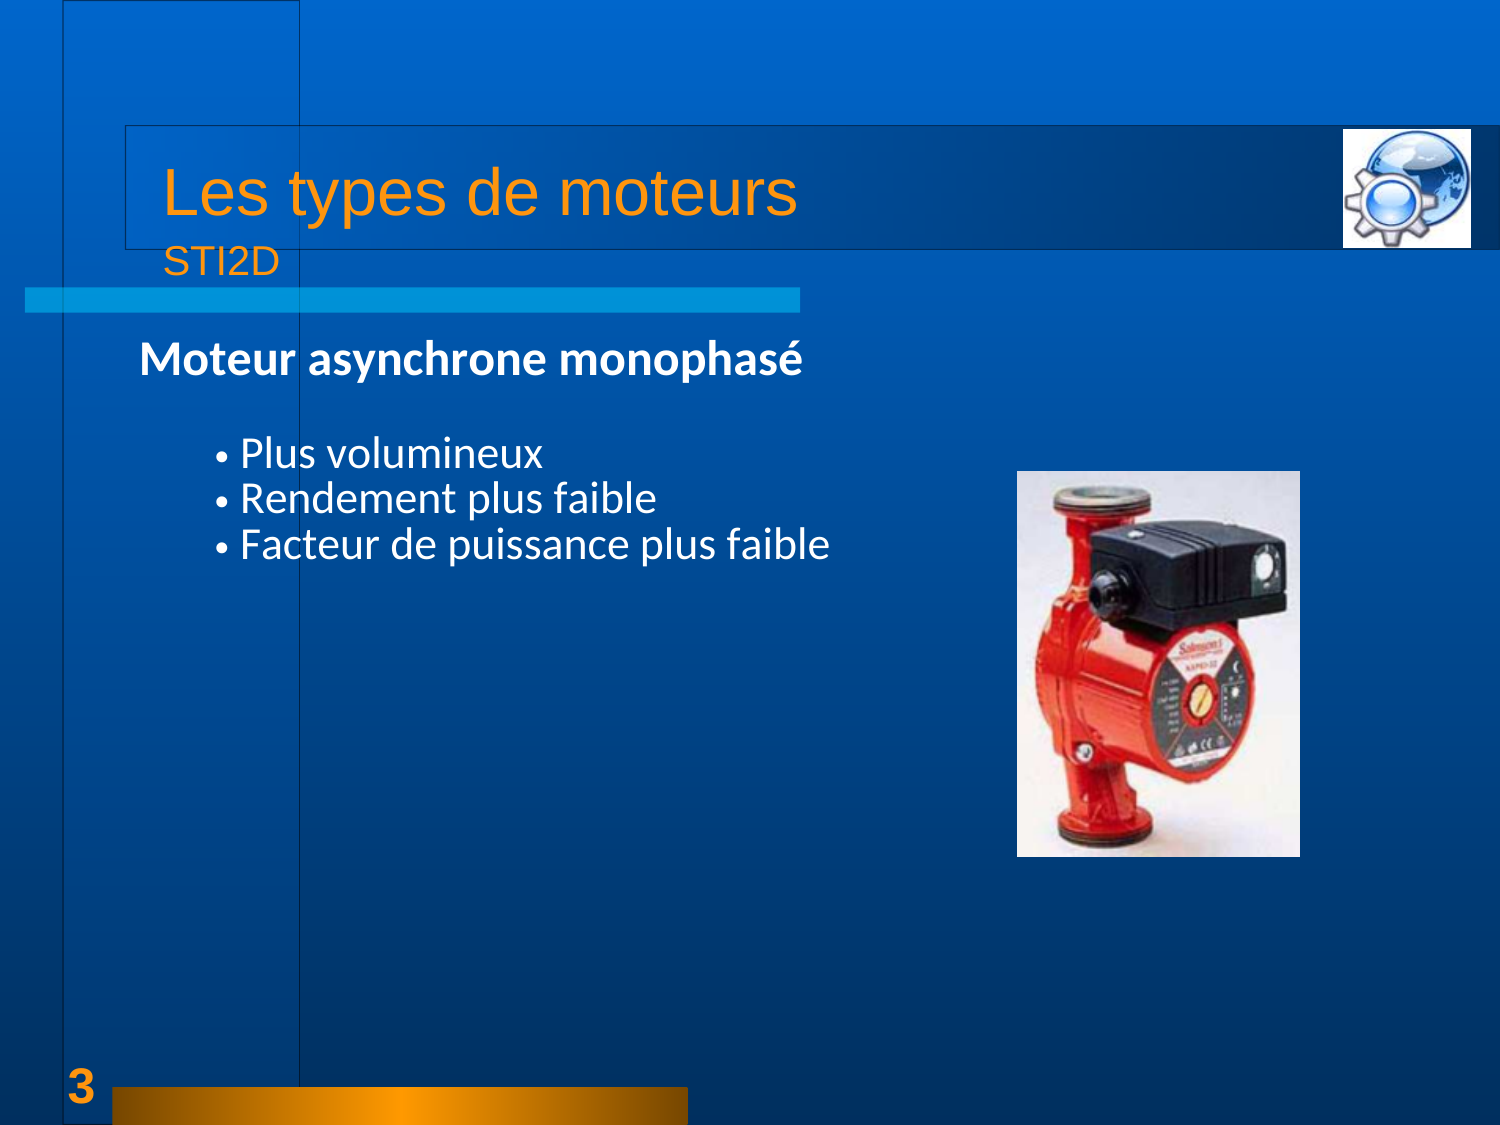

Moteur asynchrone monophasé
 Plus volumineux
 Rendement plus faible
 Facteur de puissance plus faible